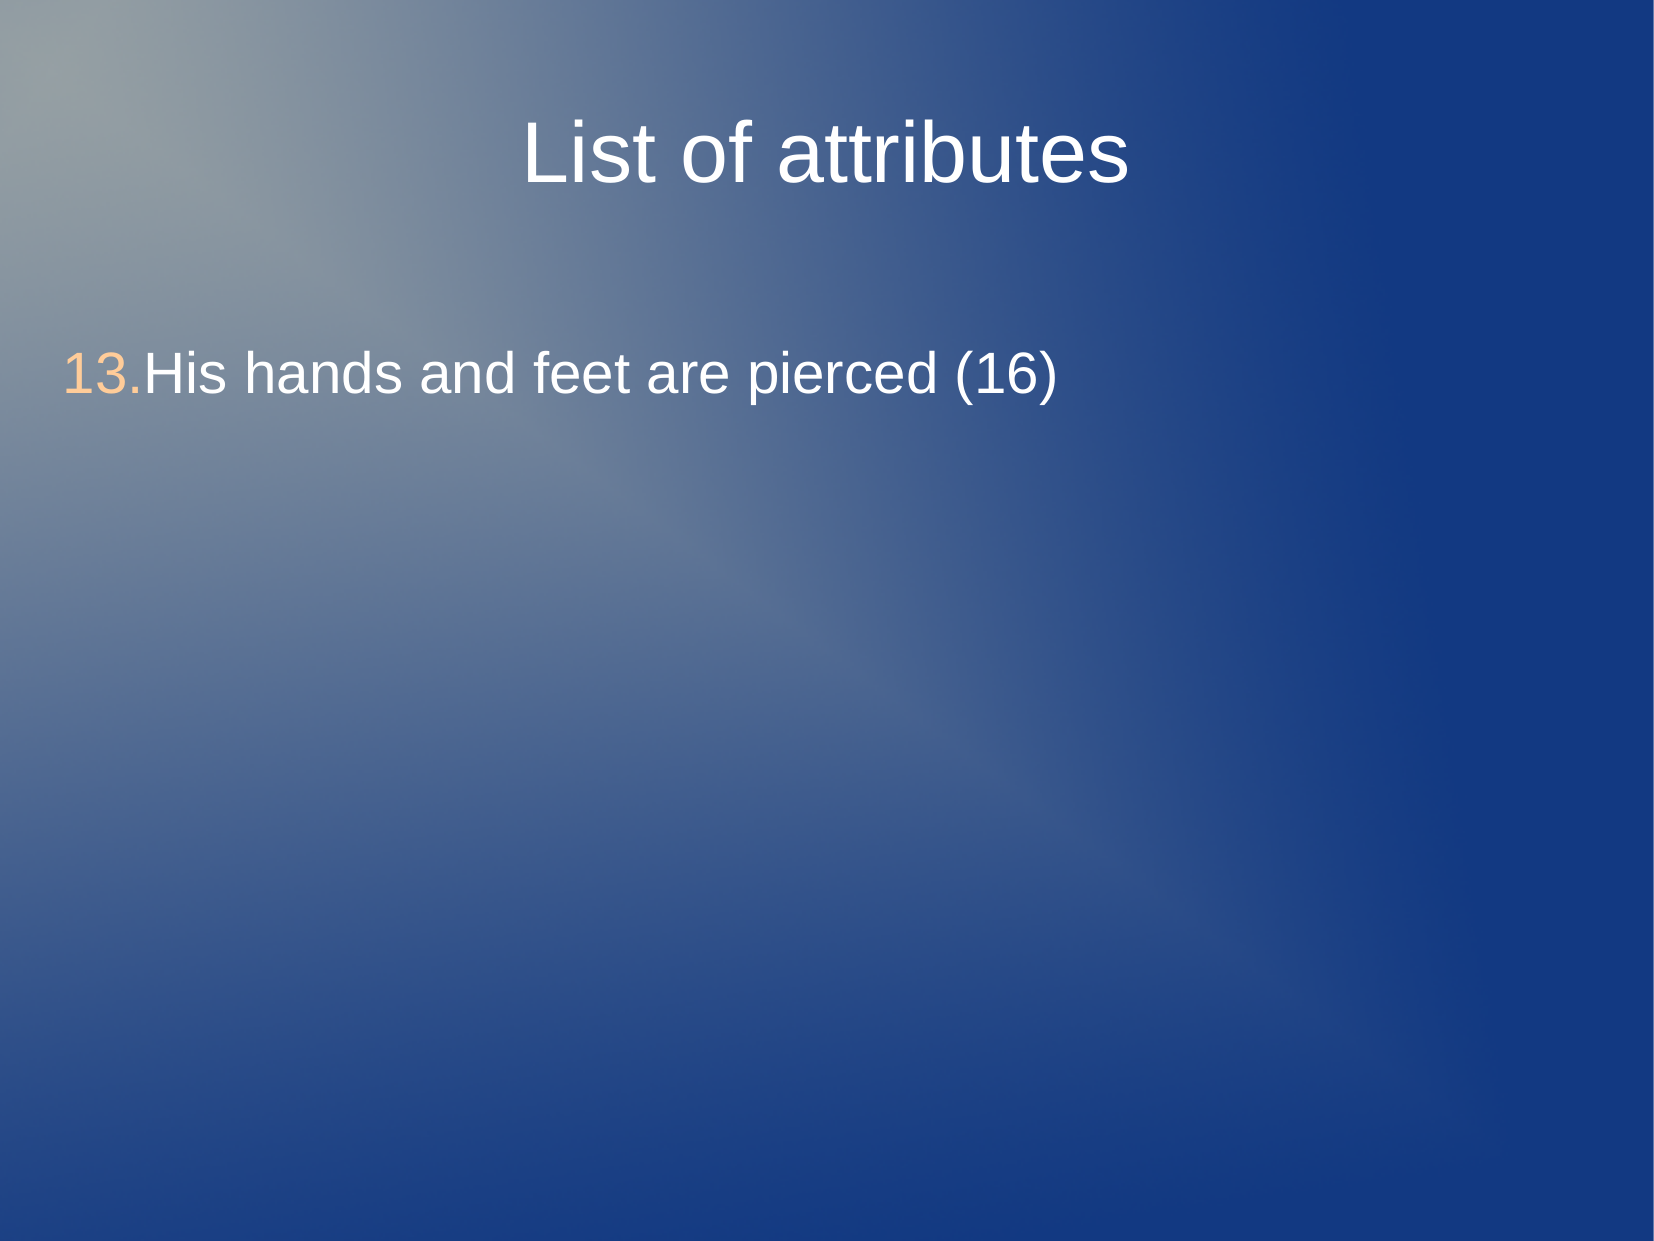

# List of attributes
His hands and feet are pierced (16)